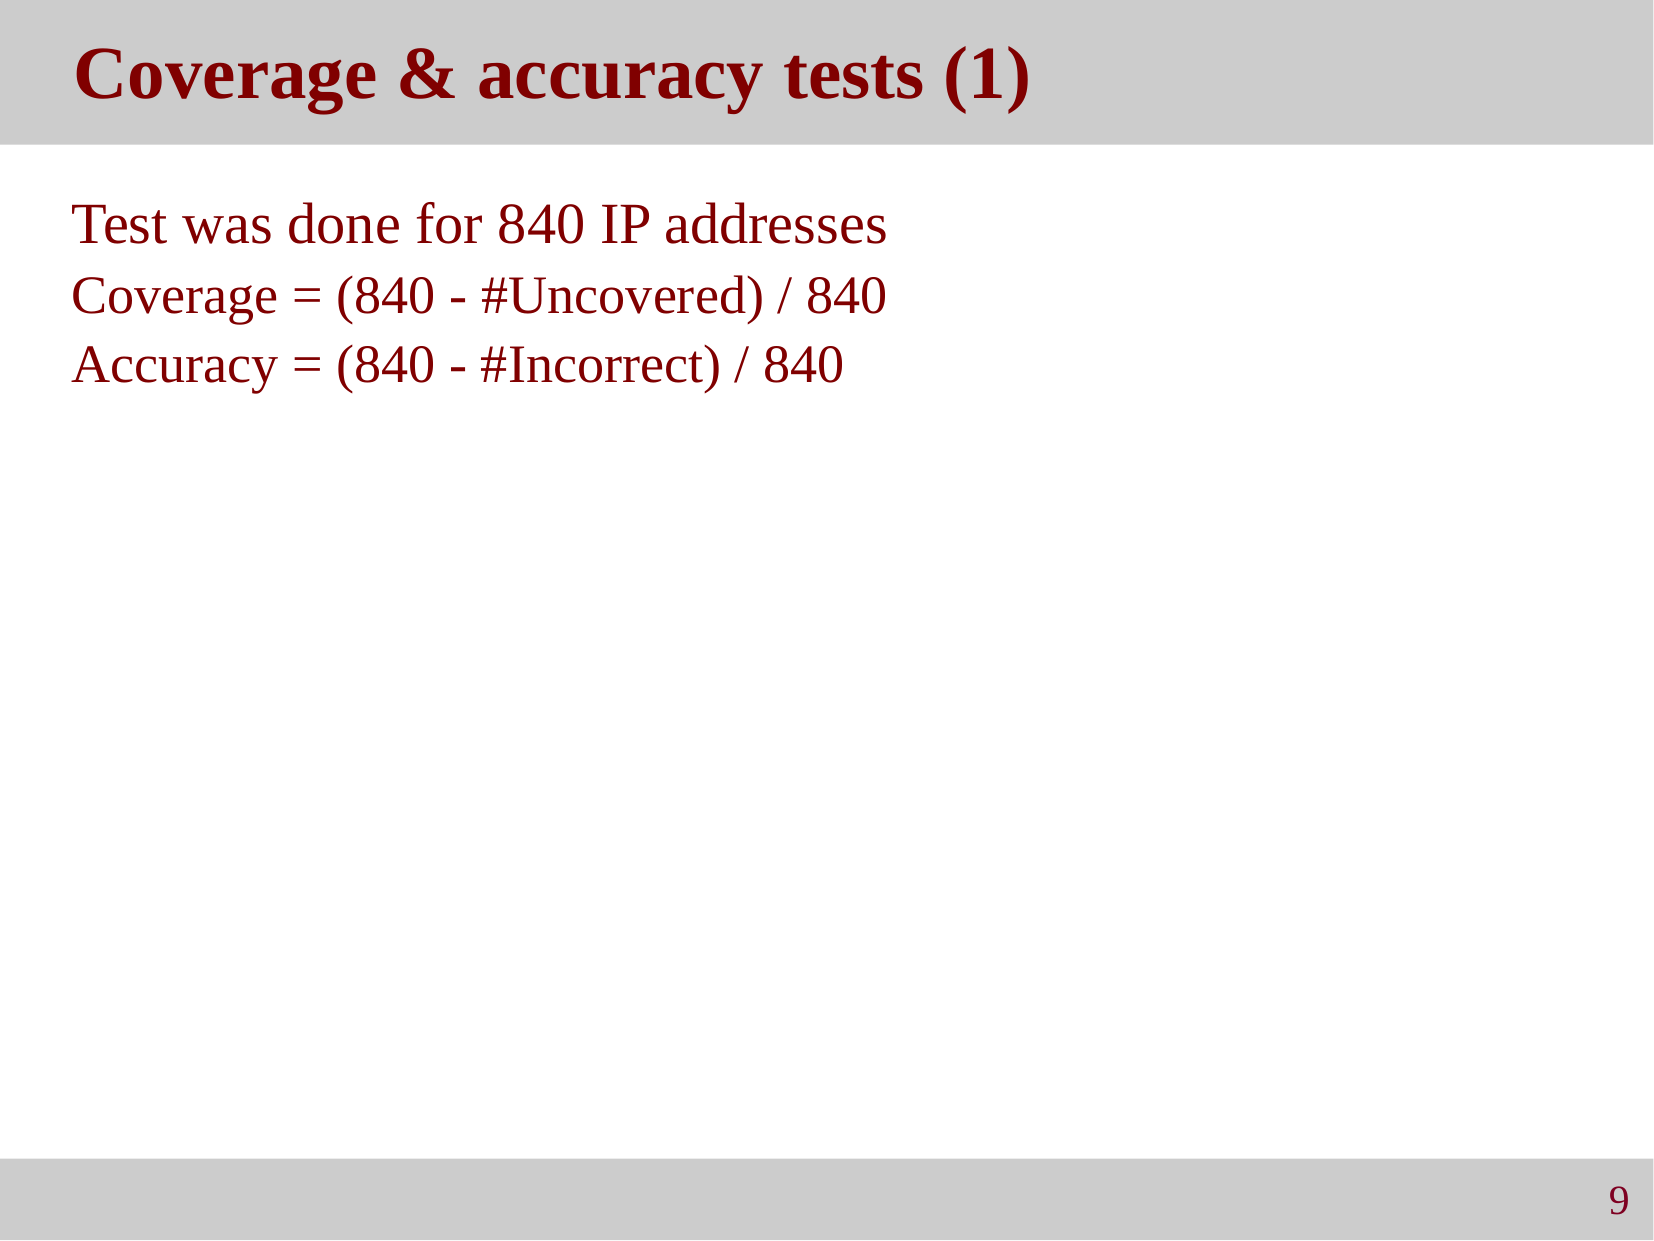

# Coverage & accuracy tests (1)
Test was done for 840 IP addresses
Coverage = (840 - #Uncovered) / 840
Accuracy = (840 - #Incorrect) / 840